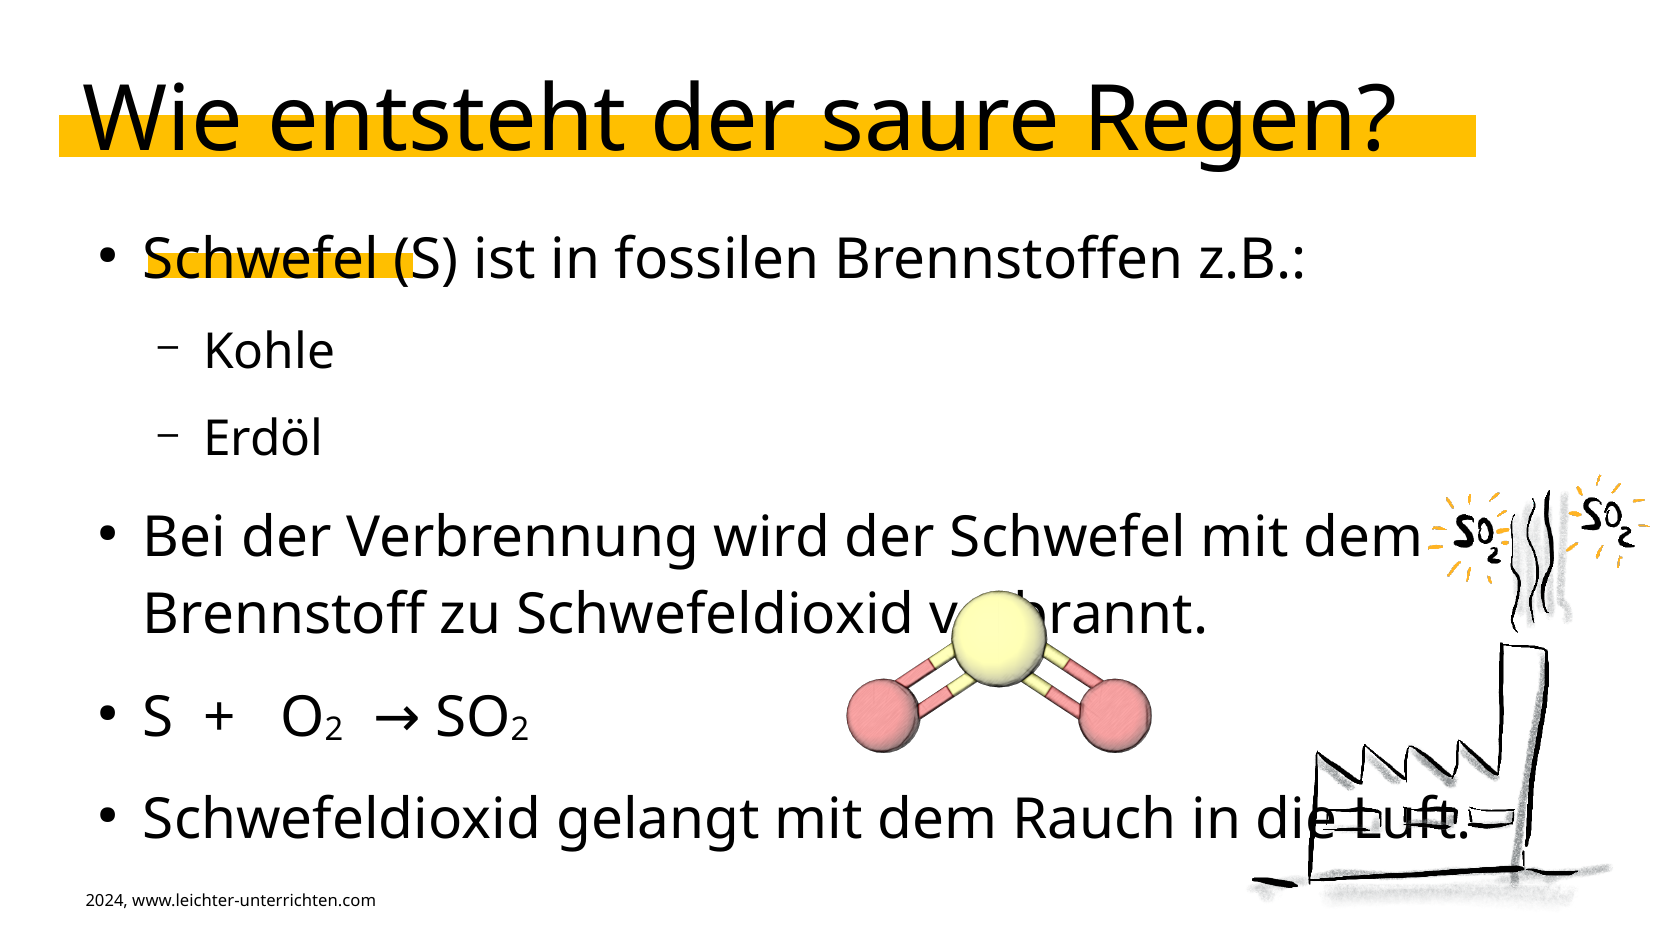

# Wie entsteht der saure Regen?
Schwefel (S) ist in fossilen Brennstoffen z.B.:
Kohle
Erdöl
Bei der Verbrennung wird der Schwefel mit dem Brennstoff zu Schwefeldioxid verbrannt.
S + O2 → SO2
Schwefeldioxid gelangt mit dem Rauch in die Luft.